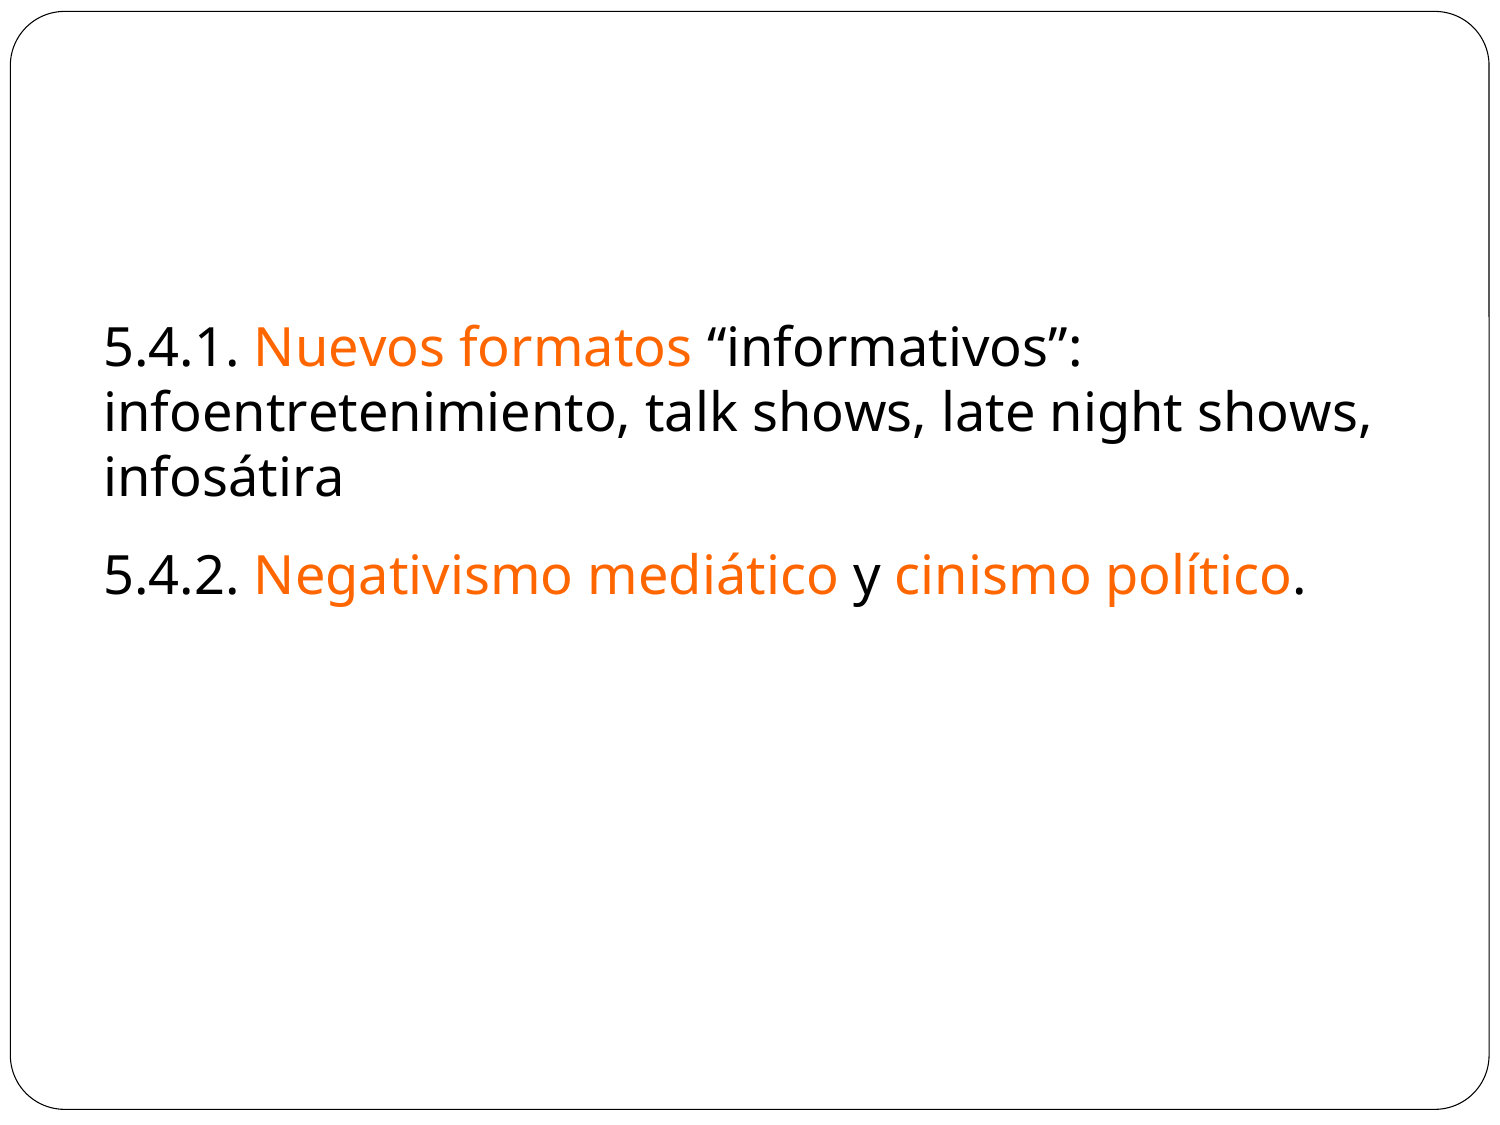

5.4.1. Nuevos formatos “informativos”: infoentretenimiento, talk shows, late night shows, infosátira
5.4.2. Negativismo mediático y cinismo político.